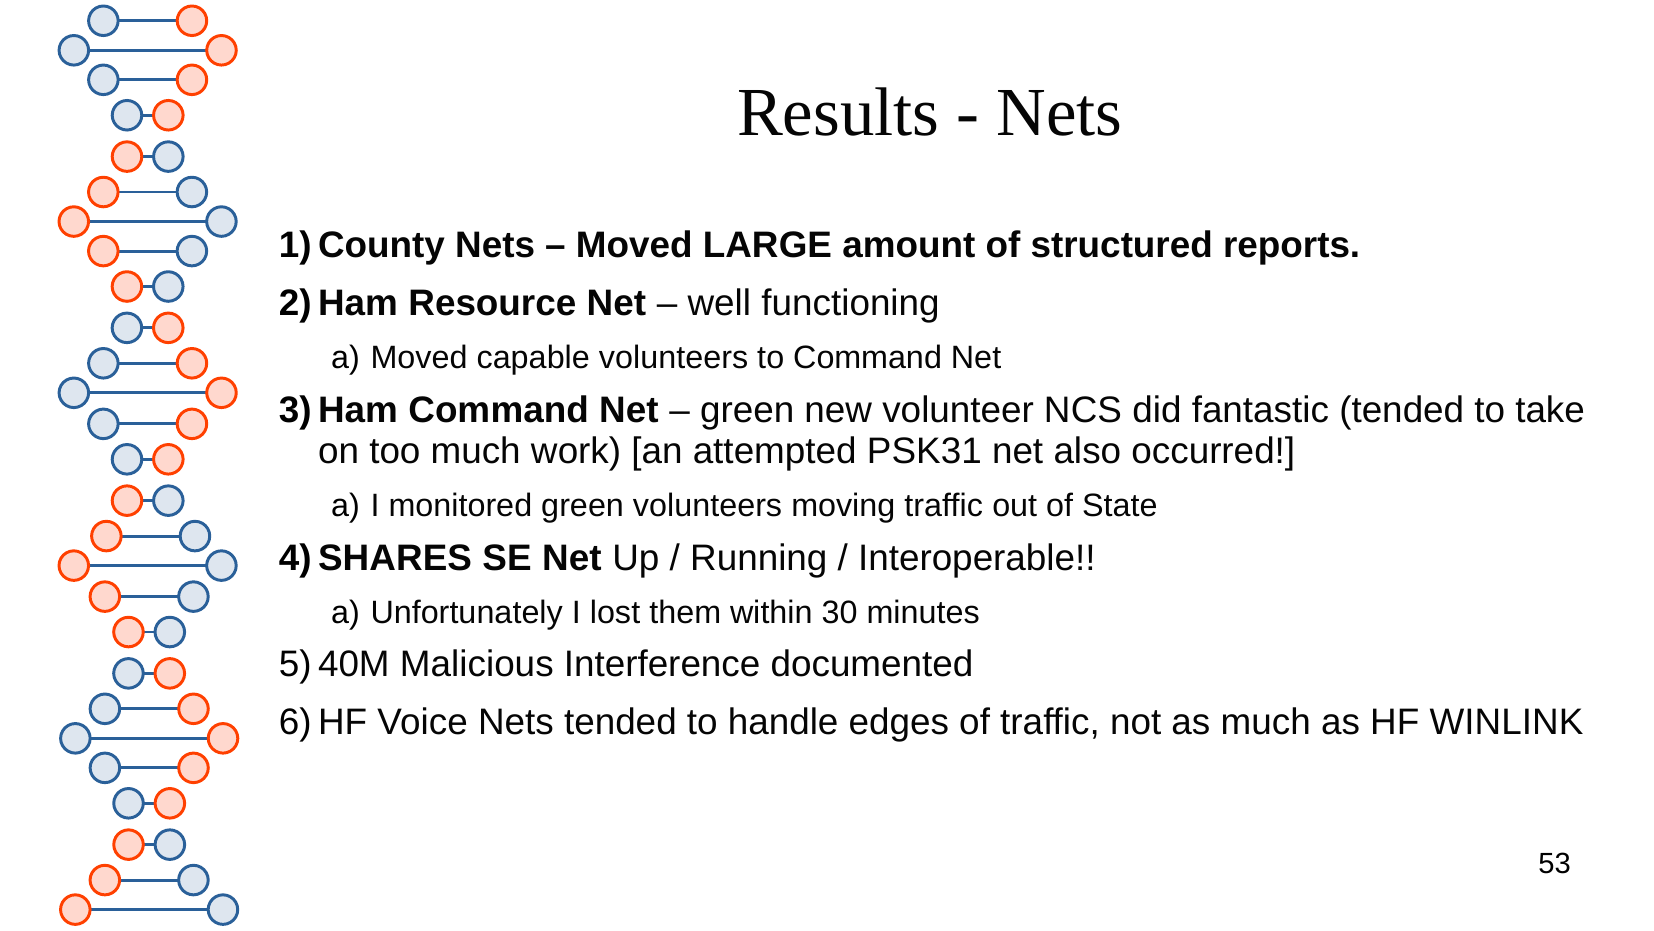

# Results - Nets
County Nets – Moved LARGE amount of structured reports.
Ham Resource Net – well functioning
Moved capable volunteers to Command Net
Ham Command Net – green new volunteer NCS did fantastic (tended to take on too much work) [an attempted PSK31 net also occurred!]
I monitored green volunteers moving traffic out of State
SHARES SE Net Up / Running / Interoperable!!
Unfortunately I lost them within 30 minutes
40M Malicious Interference documented
HF Voice Nets tended to handle edges of traffic, not as much as HF WINLINK
53